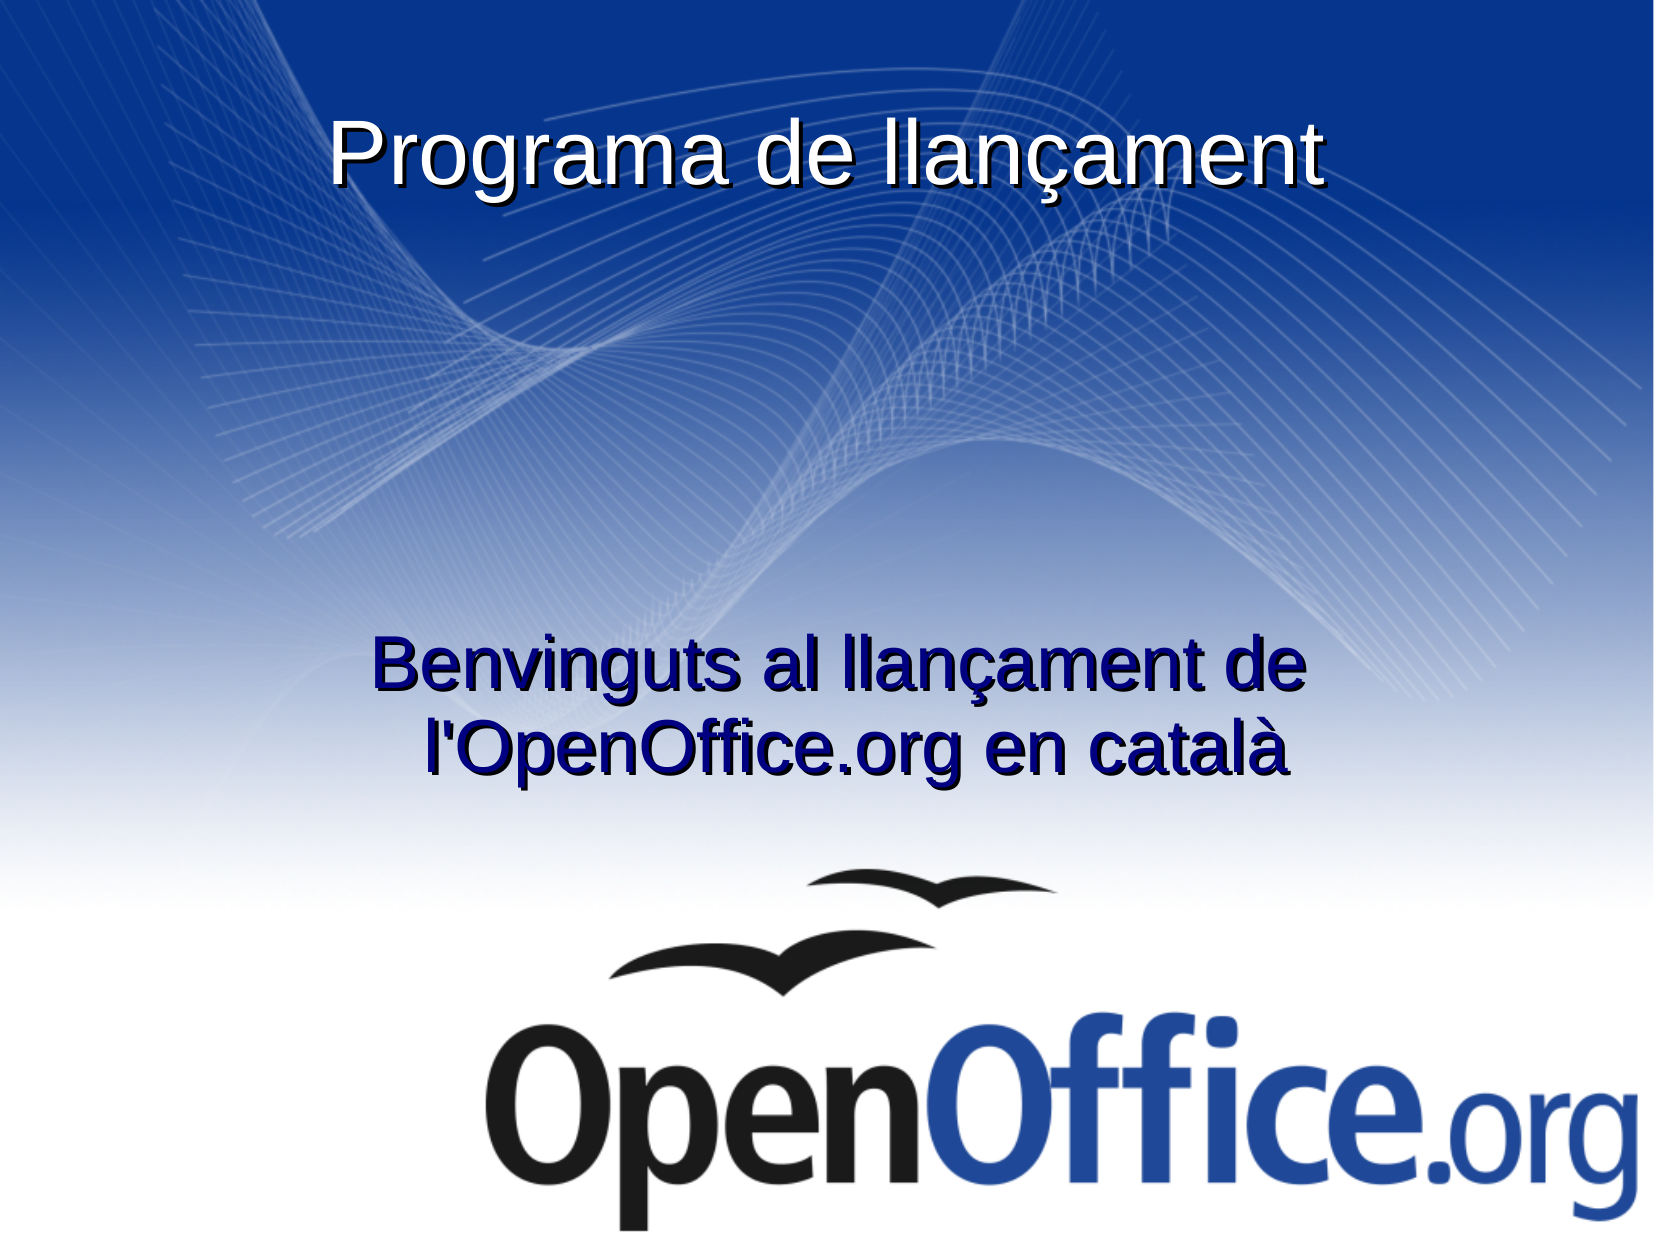

# Programa de llançament
Benvinguts al llançament de l'OpenOffice.org en català